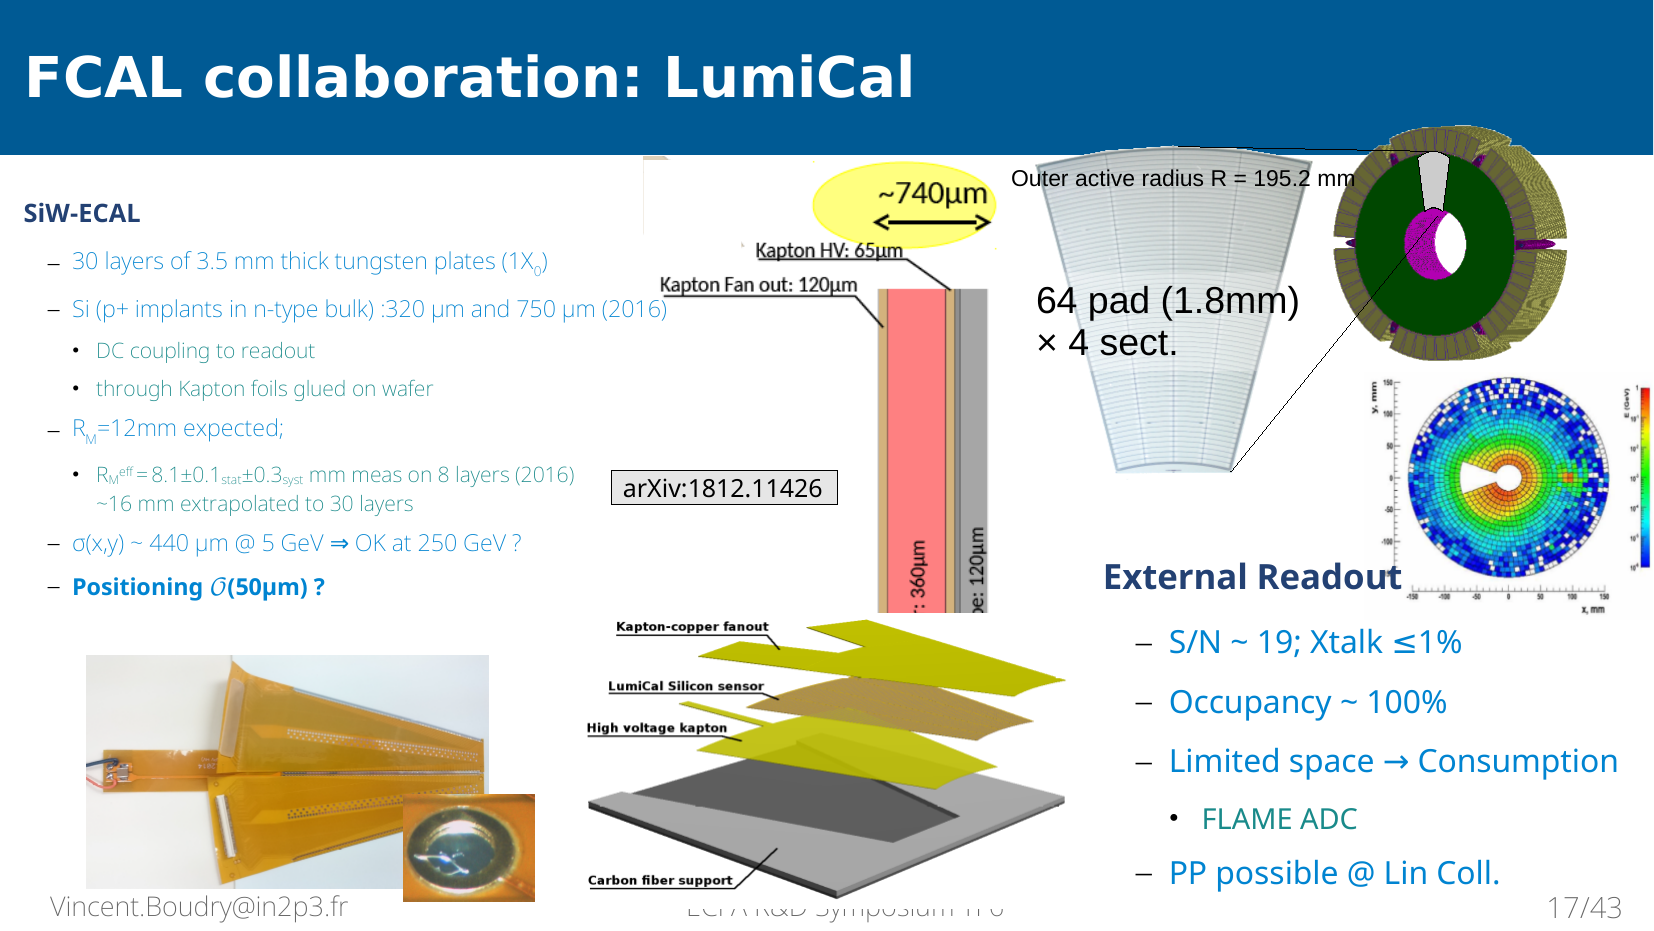

# FCAL collaboration: LumiCal
Outer active radius R = 195.2 mm
64 pad (1.8mm)
× 4 sect.
SiW-ECAL
30 layers of 3.5 mm thick tungsten plates (1X0)
Si (p+ implants in n-type bulk) :320 μm and 750 μm (2016)
DC coupling to readout
through Kapton foils glued on wafer
RM=12mm expected;
RMeff = 8.1±0.1stat±0.3syst mm meas on 8 layers (2016)
~16 mm extrapolated to 30 layers
σ(x,y) ~ 440 μm @ 5 GeV ⇒ OK at 250 GeV ?
Positioning 𝒪(50μm) ?
arXiv:1812.11426
External Readout
S/N ~ 19; Xtalk ≤1%
Occupancy ~ 100%
Limited space → Consumption
FLAME ADC
PP possible @ Lin Coll.
Vincent.Boudry@in2p3.fr
ECFA R&D Symposium TF6
17